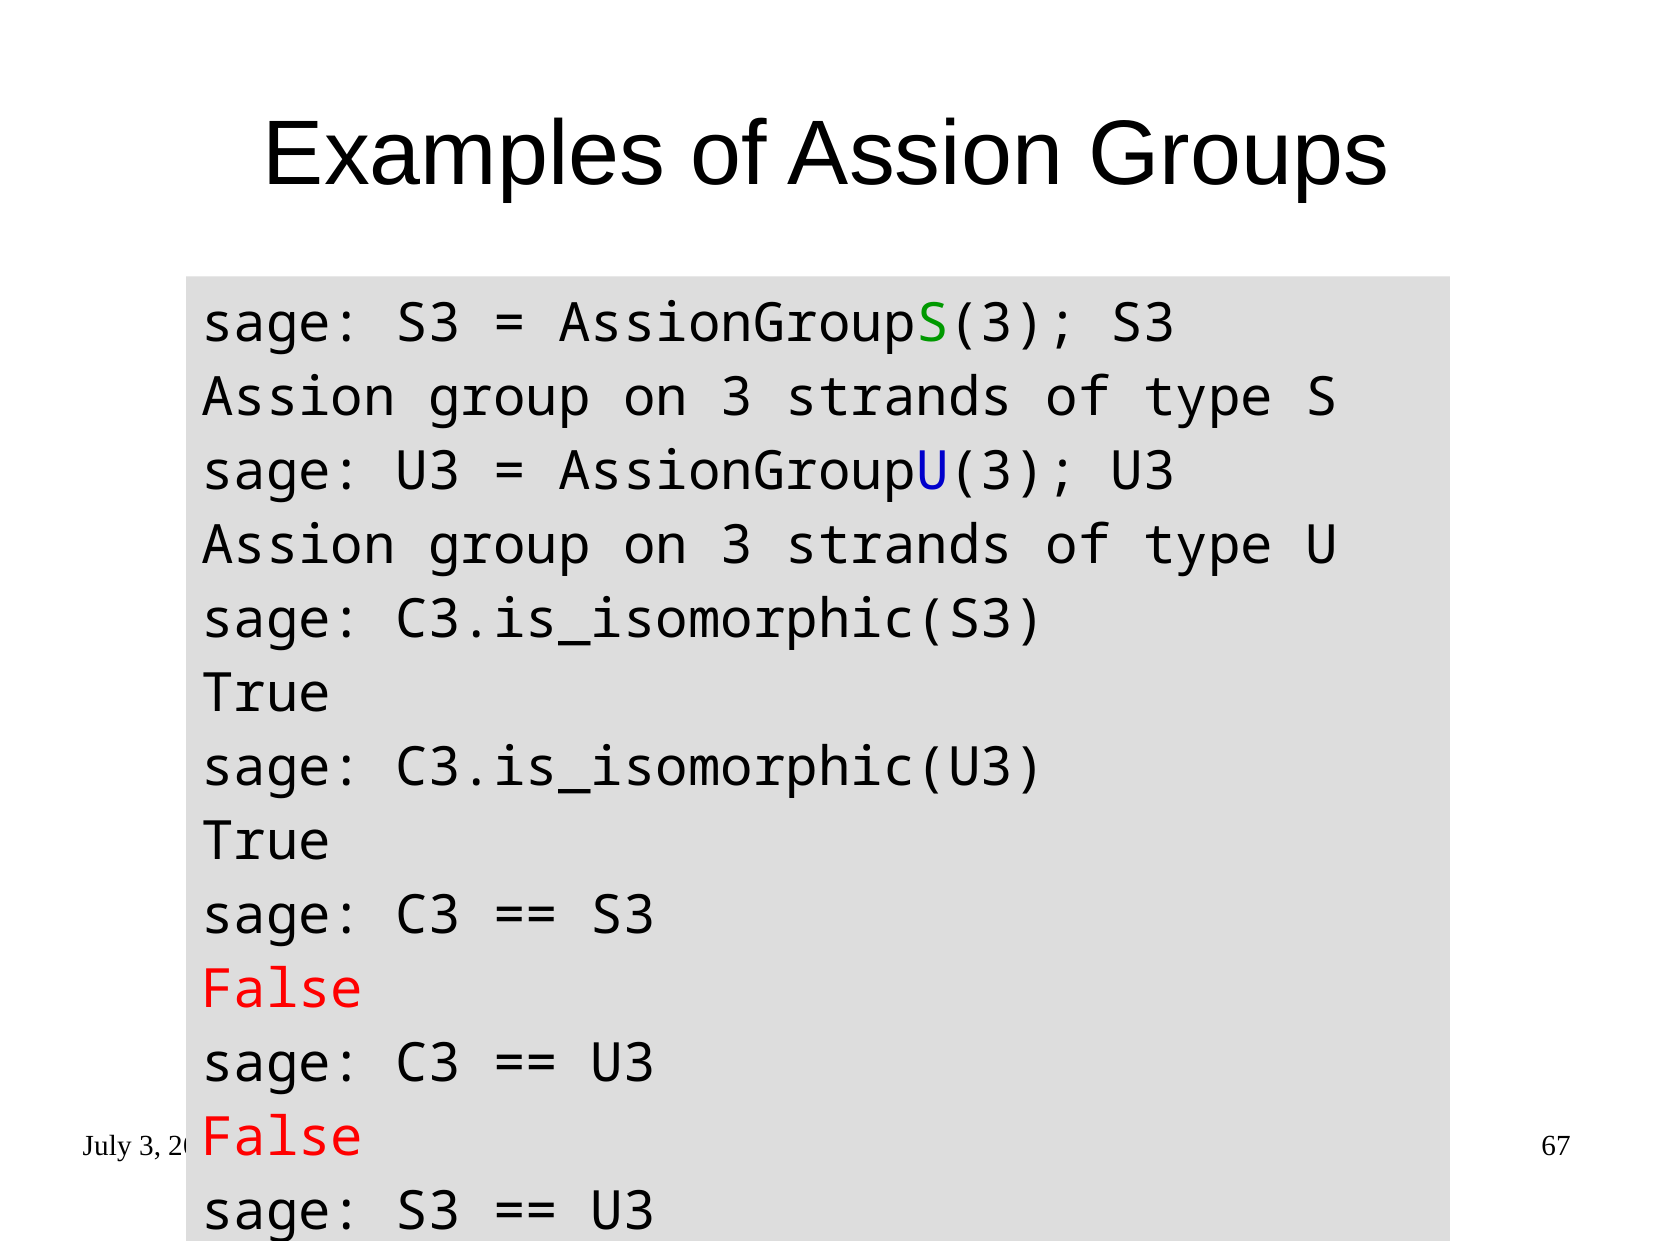

# Examples of Assion Groups
sage: S3 = AssionGroupS(3); S3
Assion group on 3 strands of type S
sage: U3 = AssionGroupU(3); U3
Assion group on 3 strands of type U
sage: C3.is_isomorphic(S3)
True
sage: C3.is_isomorphic(U3)
True
sage: C3 == S3
False
sage: C3 == U3
False
sage: S3 == U3
False
July 3, 2018
Sebastian Oehms: Cubic Braid Groups
67